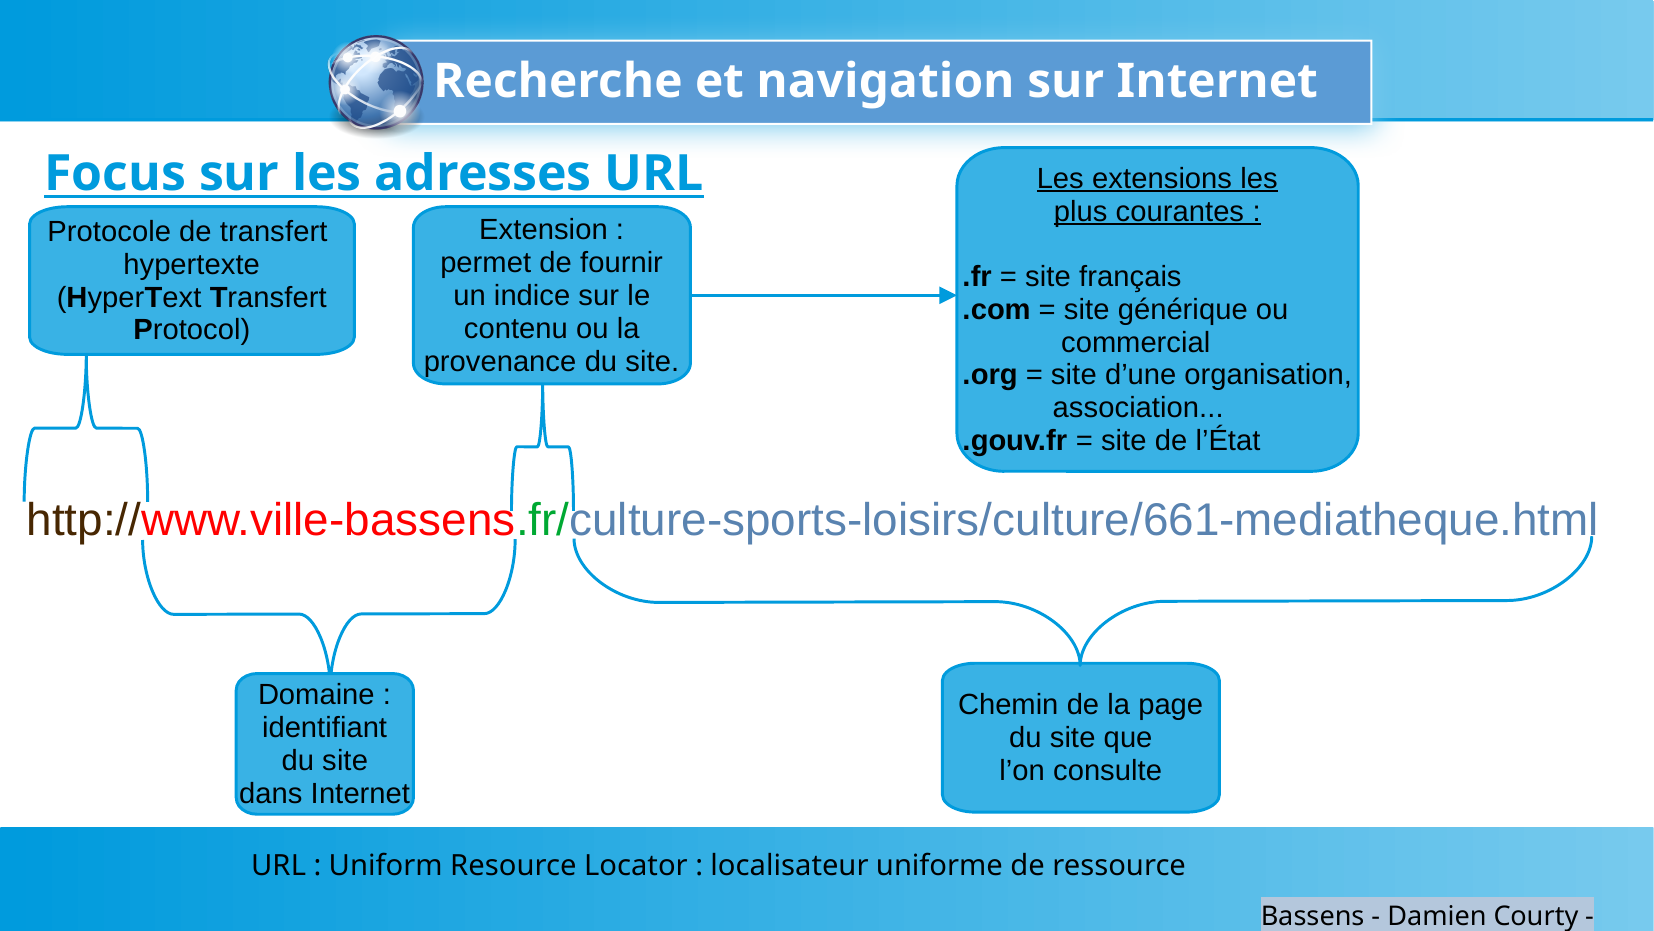

Recherche et navigation sur Internet
Focus sur les adresses URL
Les extensions les
plus courantes :
.fr = site français
.com = site générique ou
	 commercial
.org = site d’une organisation,
	 association...
.gouv.fr = site de l’État
Protocole de transfert
hypertexte
(HyperText Transfert
Protocol)
Extension :
permet de fournir
un indice sur le
contenu ou la
provenance du site.
http://www.ville-bassens.fr/culture-sports-loisirs/culture/661-mediatheque.html
Chemin de la page
du site que
l’on consulte
Domaine :
identifiant
du site
dans Internet
URL : Uniform Resource Locator : localisateur uniforme de ressource
Bassens - Damien Courty - 2024